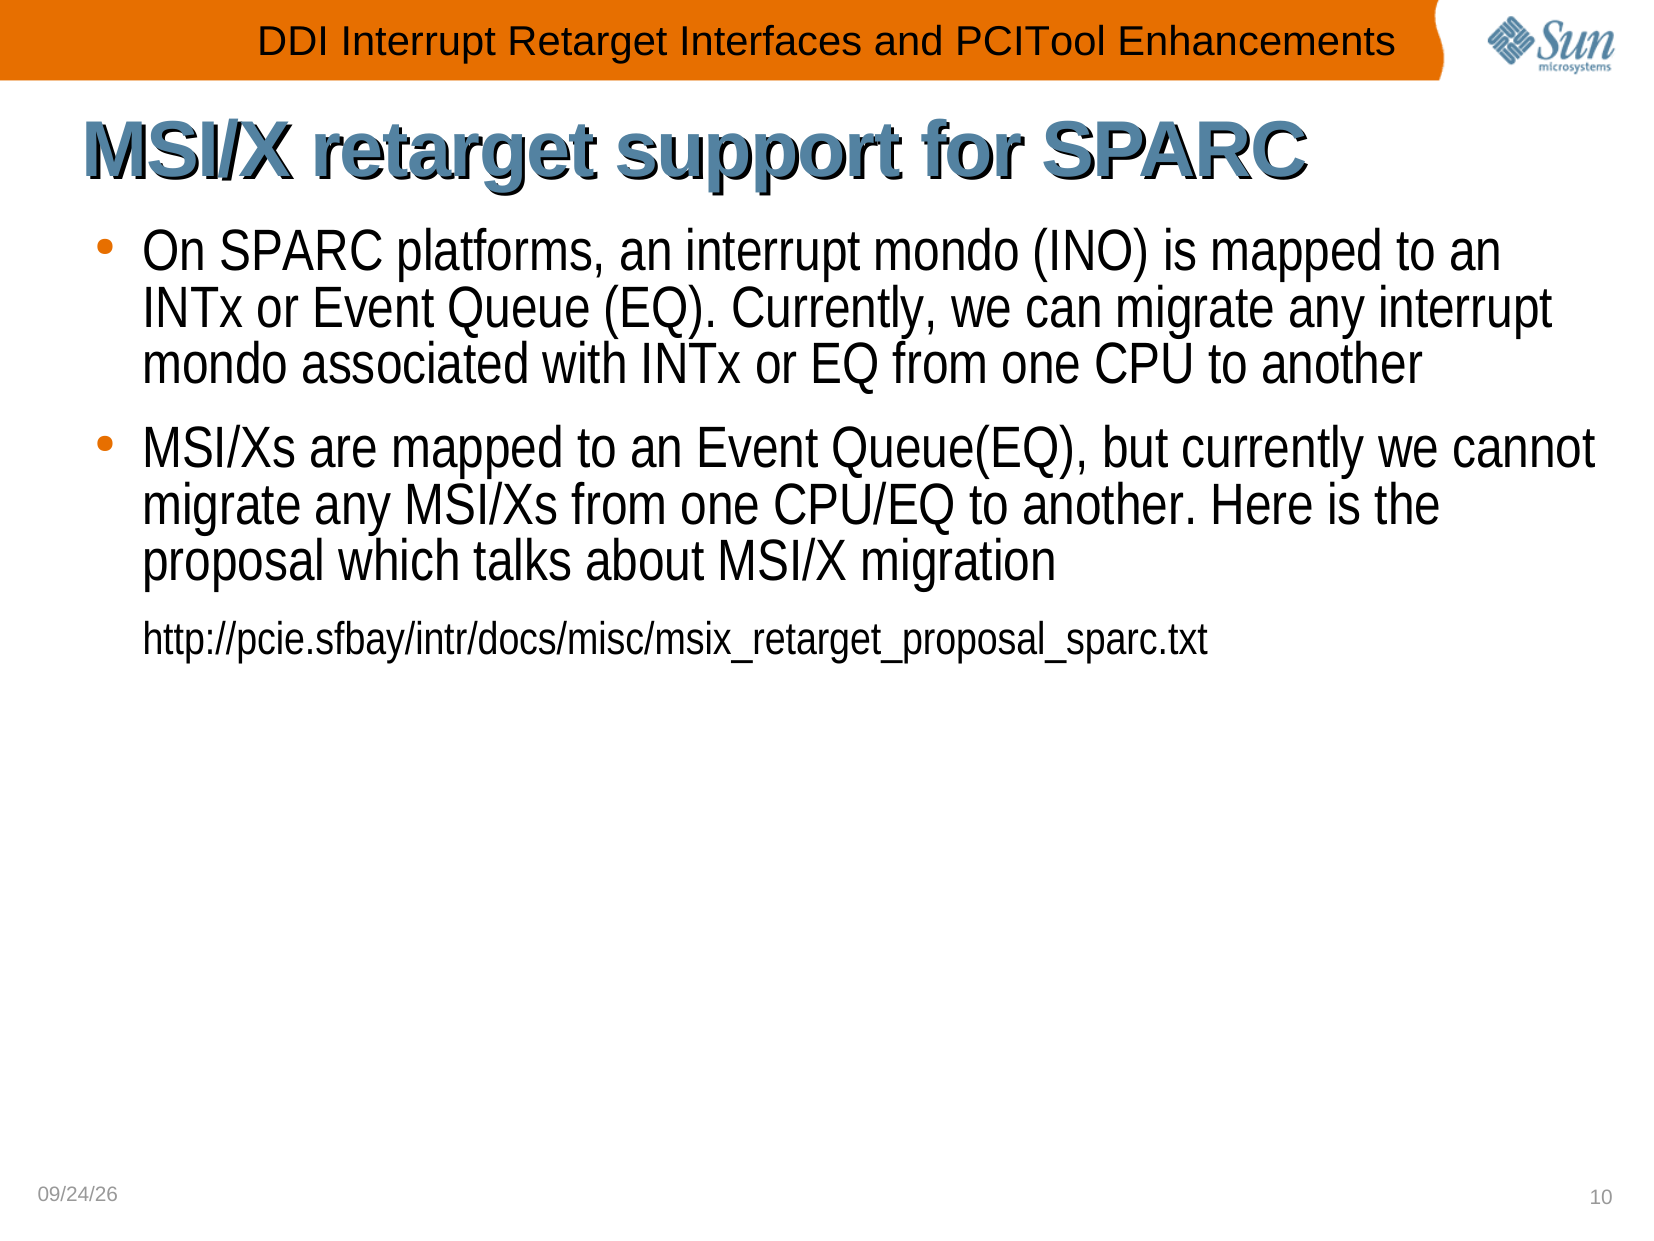

# MSI/X retarget support for SPARC
On SPARC platforms, an interrupt mondo (INO) is mapped to an INTx or Event Queue (EQ). Currently, we can migrate any interrupt mondo associated with INTx or EQ from one CPU to another
MSI/Xs are mapped to an Event Queue(EQ), but currently we cannot migrate any MSI/Xs from one CPU/EQ to another. Here is the proposal which talks about MSI/X migration
http://pcie.sfbay/intr/docs/misc/msix_retarget_proposal_sparc.txt
10